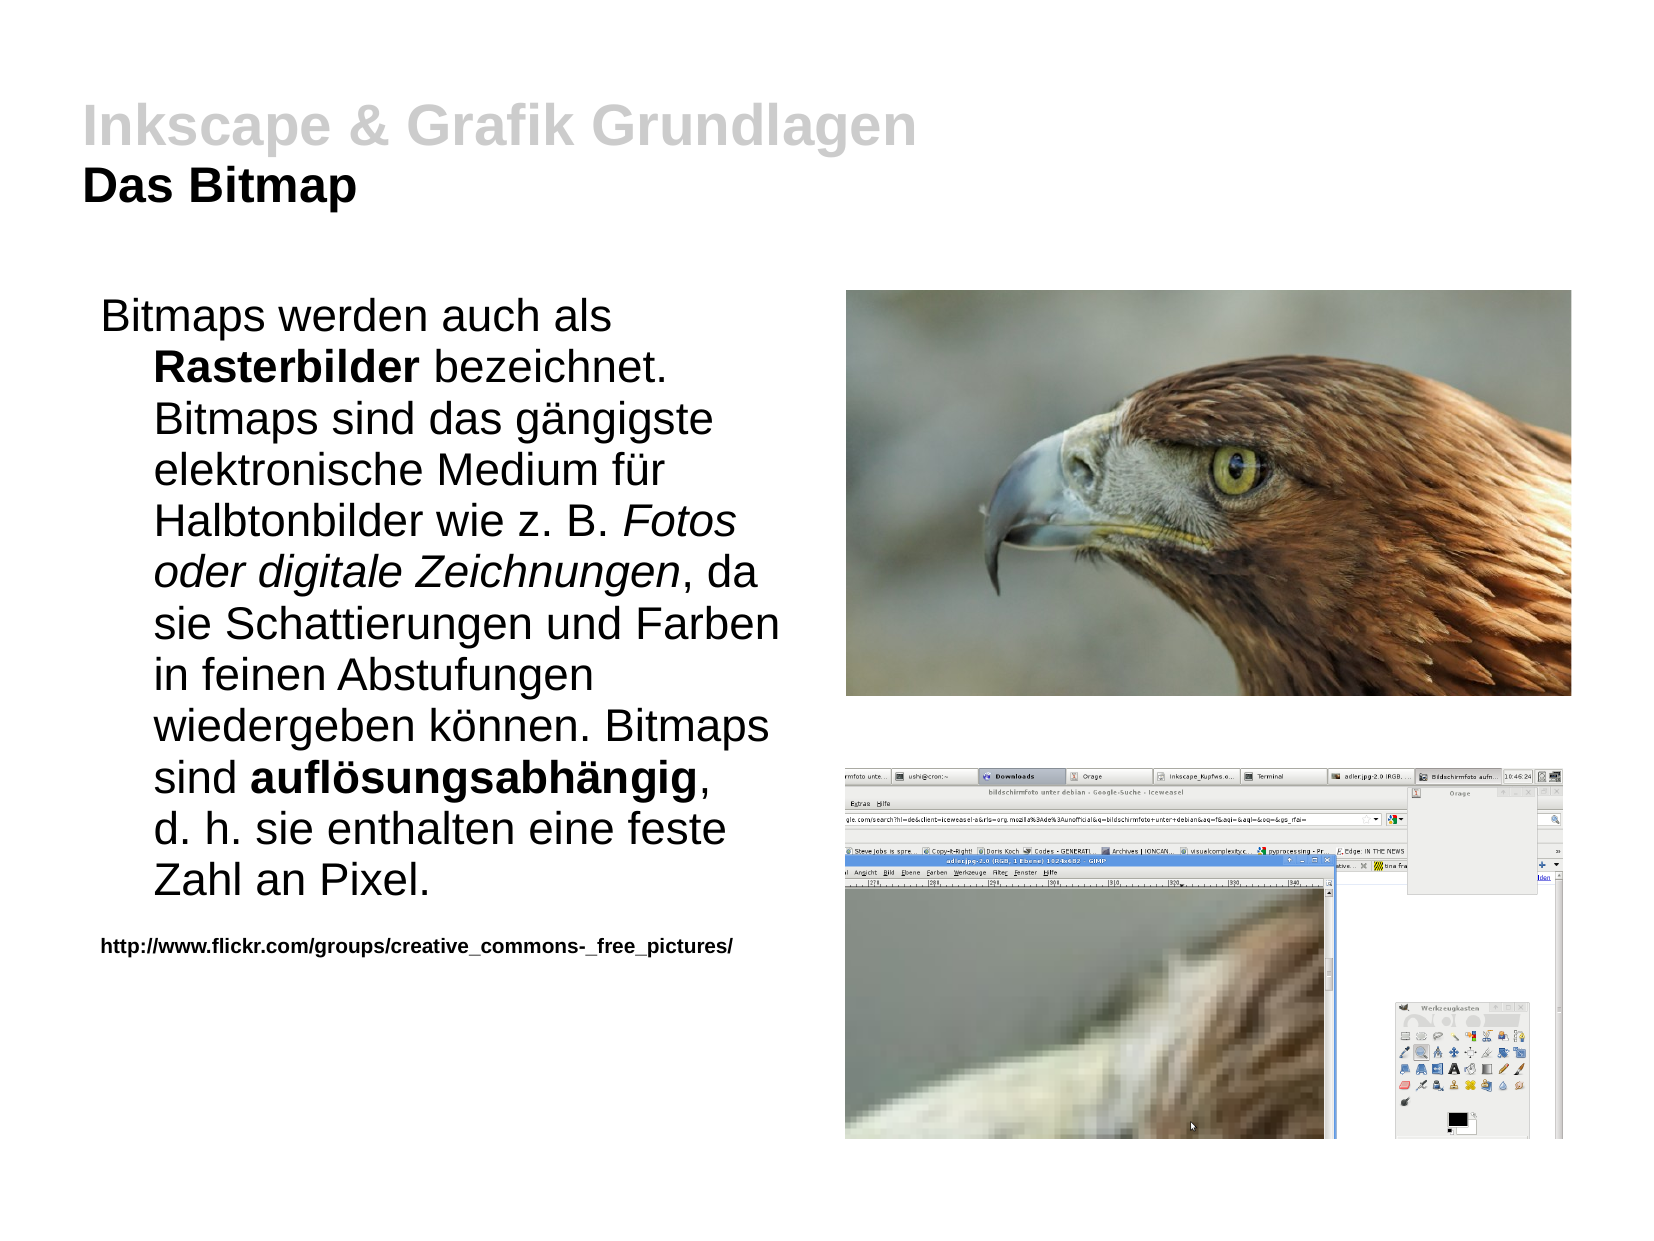

# Inkscape & Grafik Grundlagen Das Bitmap
Bitmaps werden auch als Rasterbilder bezeichnet. Bitmaps sind das gängigste elektronische Medium für Halbtonbilder wie z. B. Fotos oder digitale Zeichnungen, da sie Schattierungen und Farben in feinen Abstufungen wiedergeben können. Bitmaps sind auflösungsabhängig,
d. h. sie enthalten eine feste Zahl an Pixel.
http://www.flickr.com/groups/creative_commons-_free_pictures/